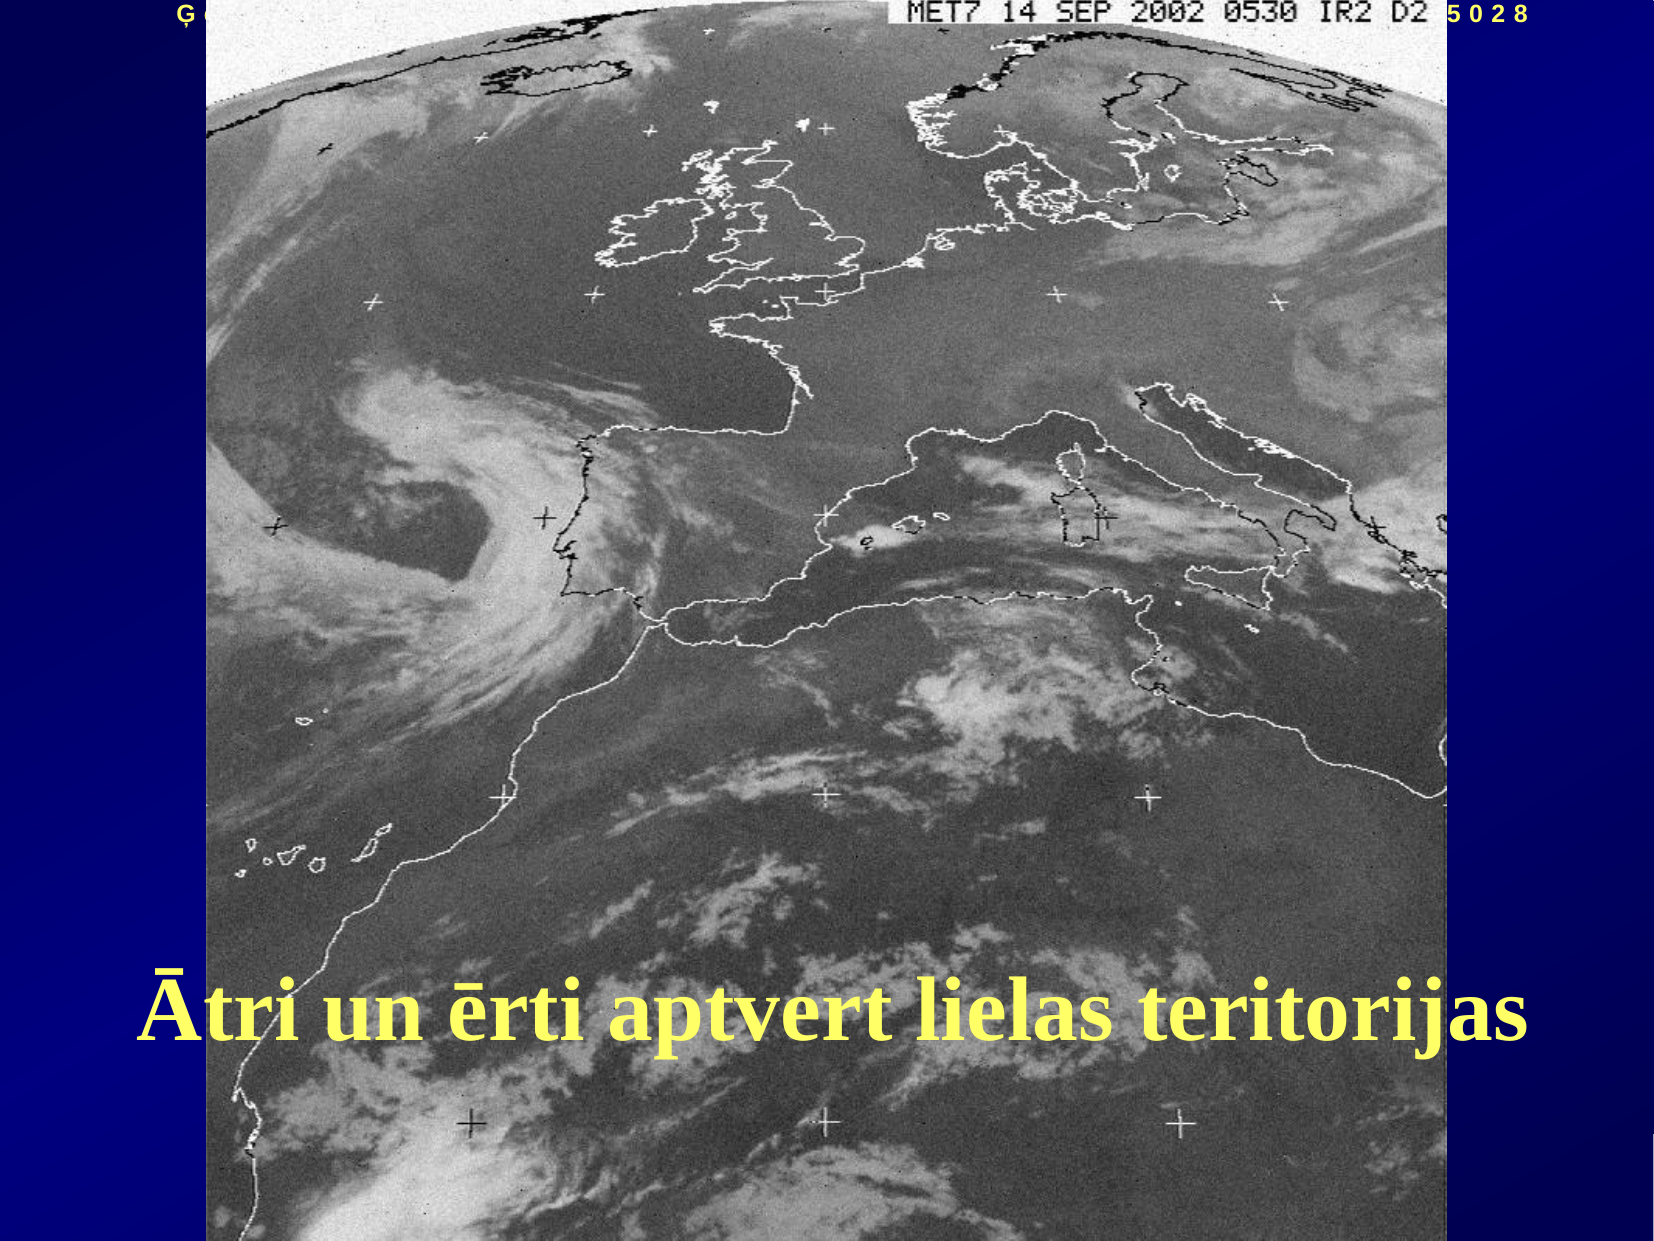

# Ātri un ērti aptvert lielas teritorijas